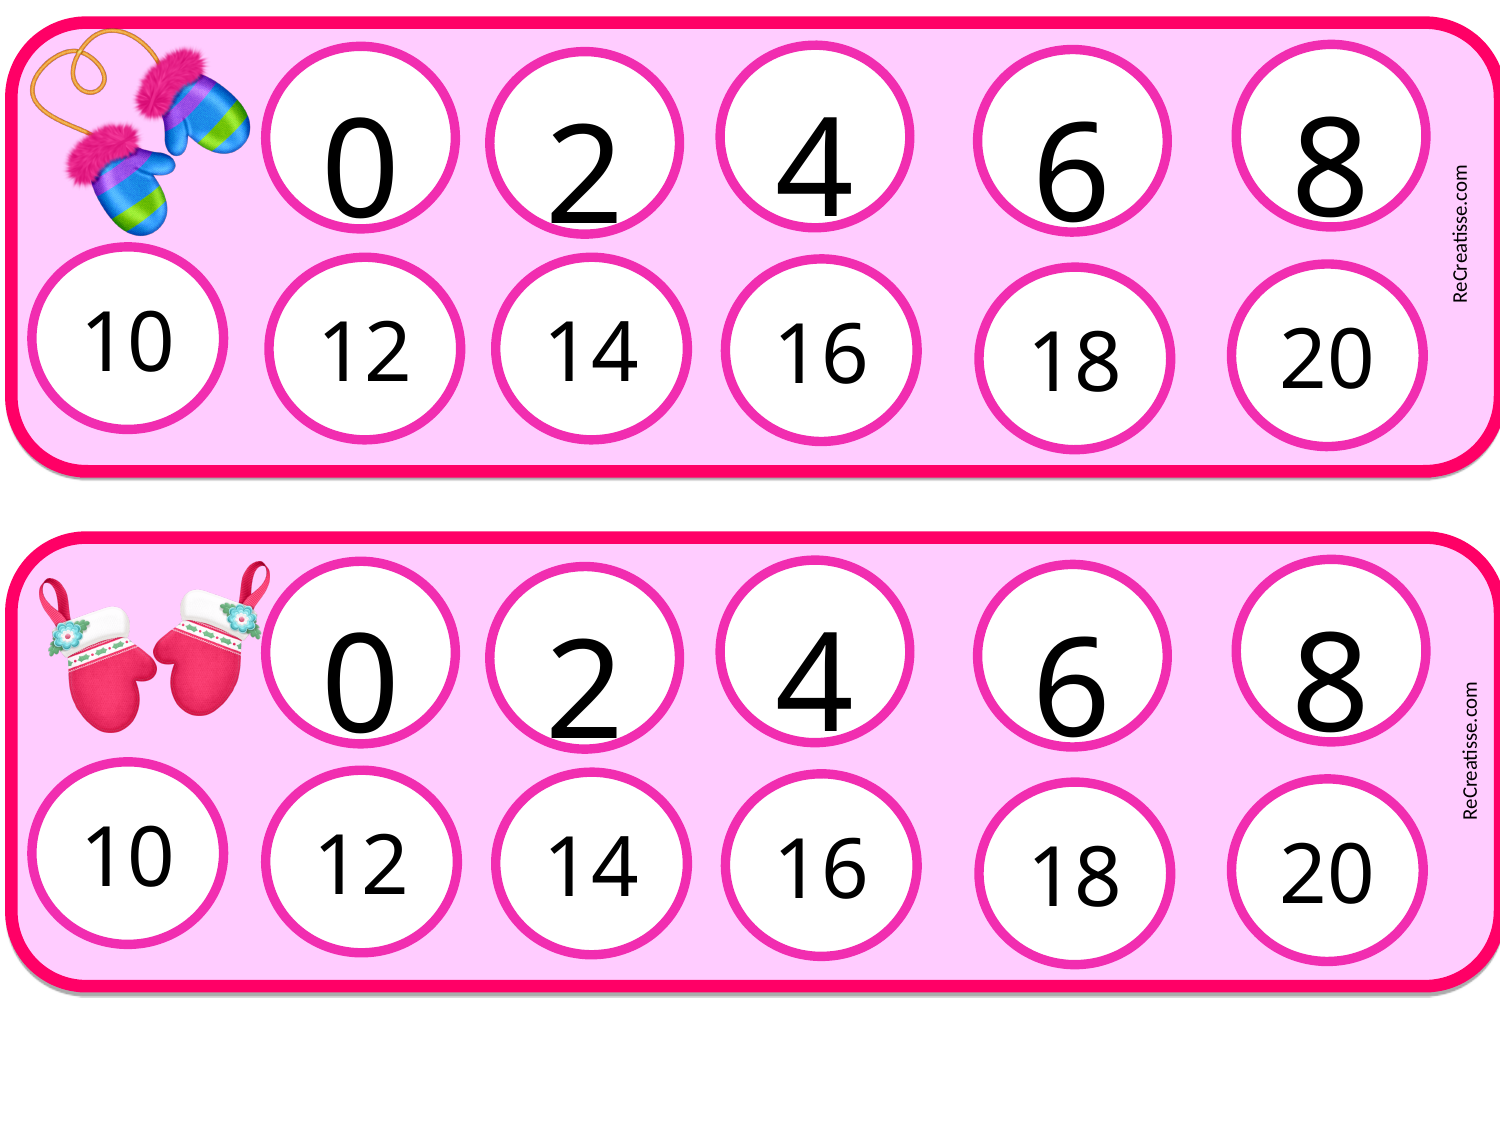

8
4
0
6
2
ReCreatisse.com
10
12
14
16
20
18
8
4
0
6
2
ReCreatisse.com
10
12
14
16
20
18